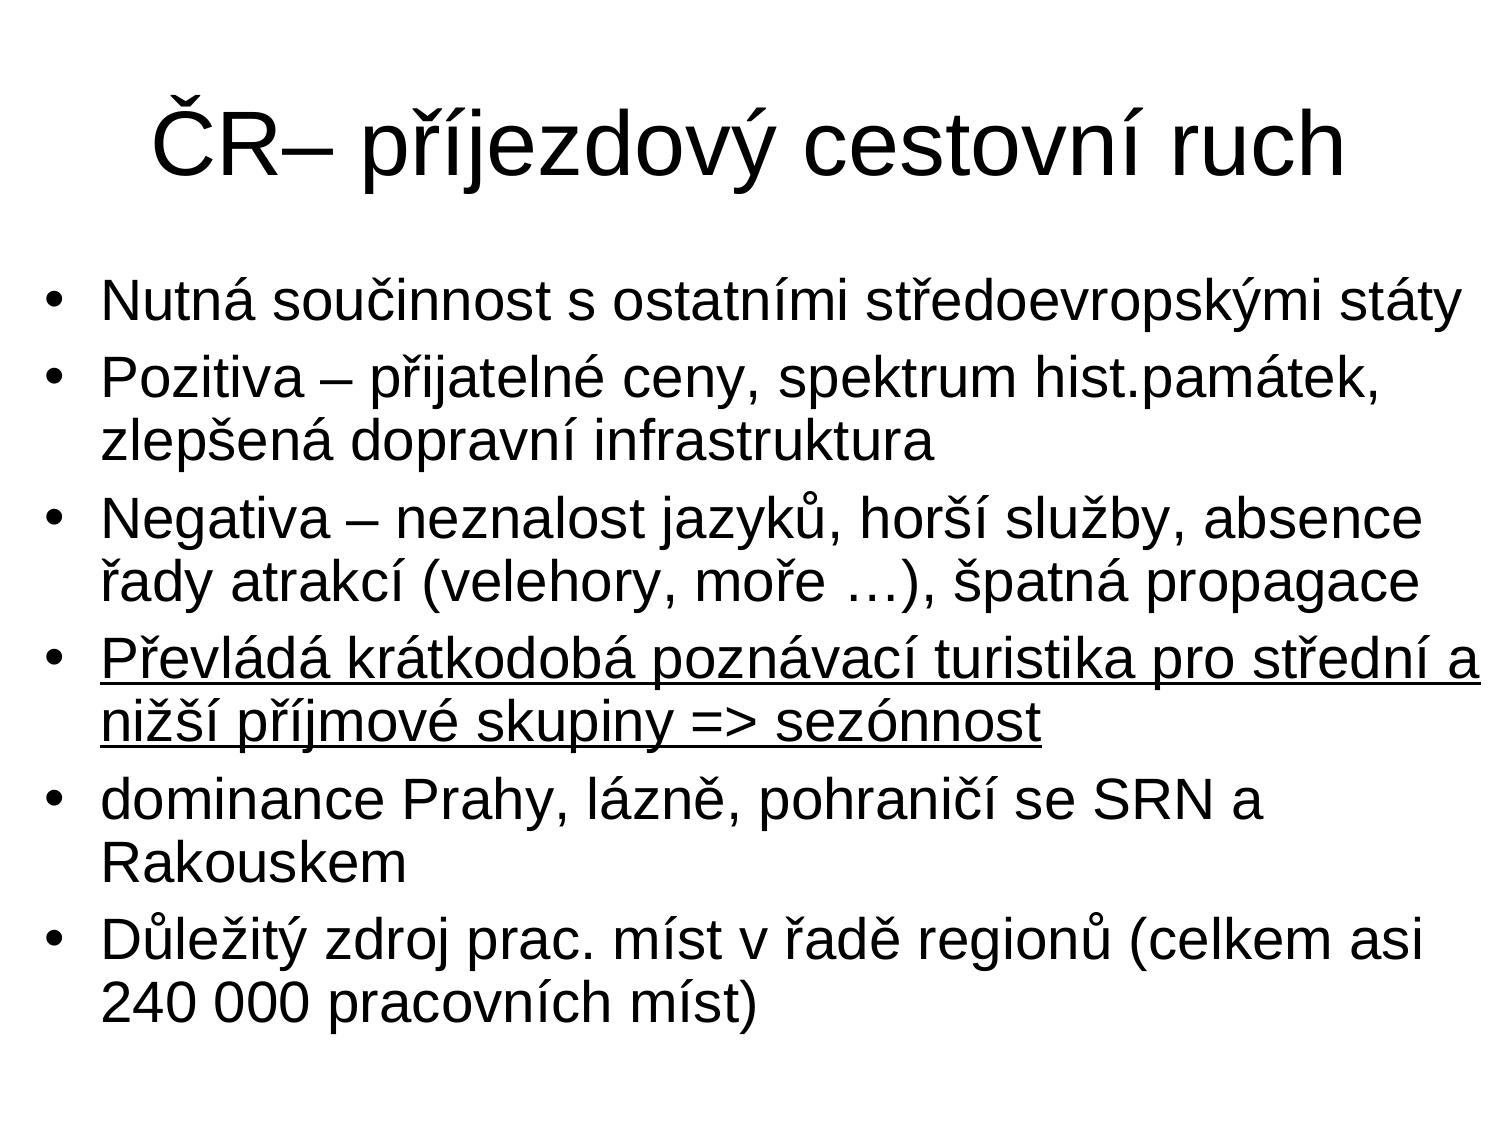

# ČR– příjezdový cestovní ruch
Nutná součinnost s ostatními středoevropskými státy
Pozitiva – přijatelné ceny, spektrum hist.památek, zlepšená dopravní infrastruktura
Negativa – neznalost jazyků, horší služby, absence řady atrakcí (velehory, moře …), špatná propagace
Převládá krátkodobá poznávací turistika pro střední a nižší příjmové skupiny => sezónnost
dominance Prahy, lázně, pohraničí se SRN a Rakouskem
Důležitý zdroj prac. míst v řadě regionů (celkem asi 240 000 pracovních míst)